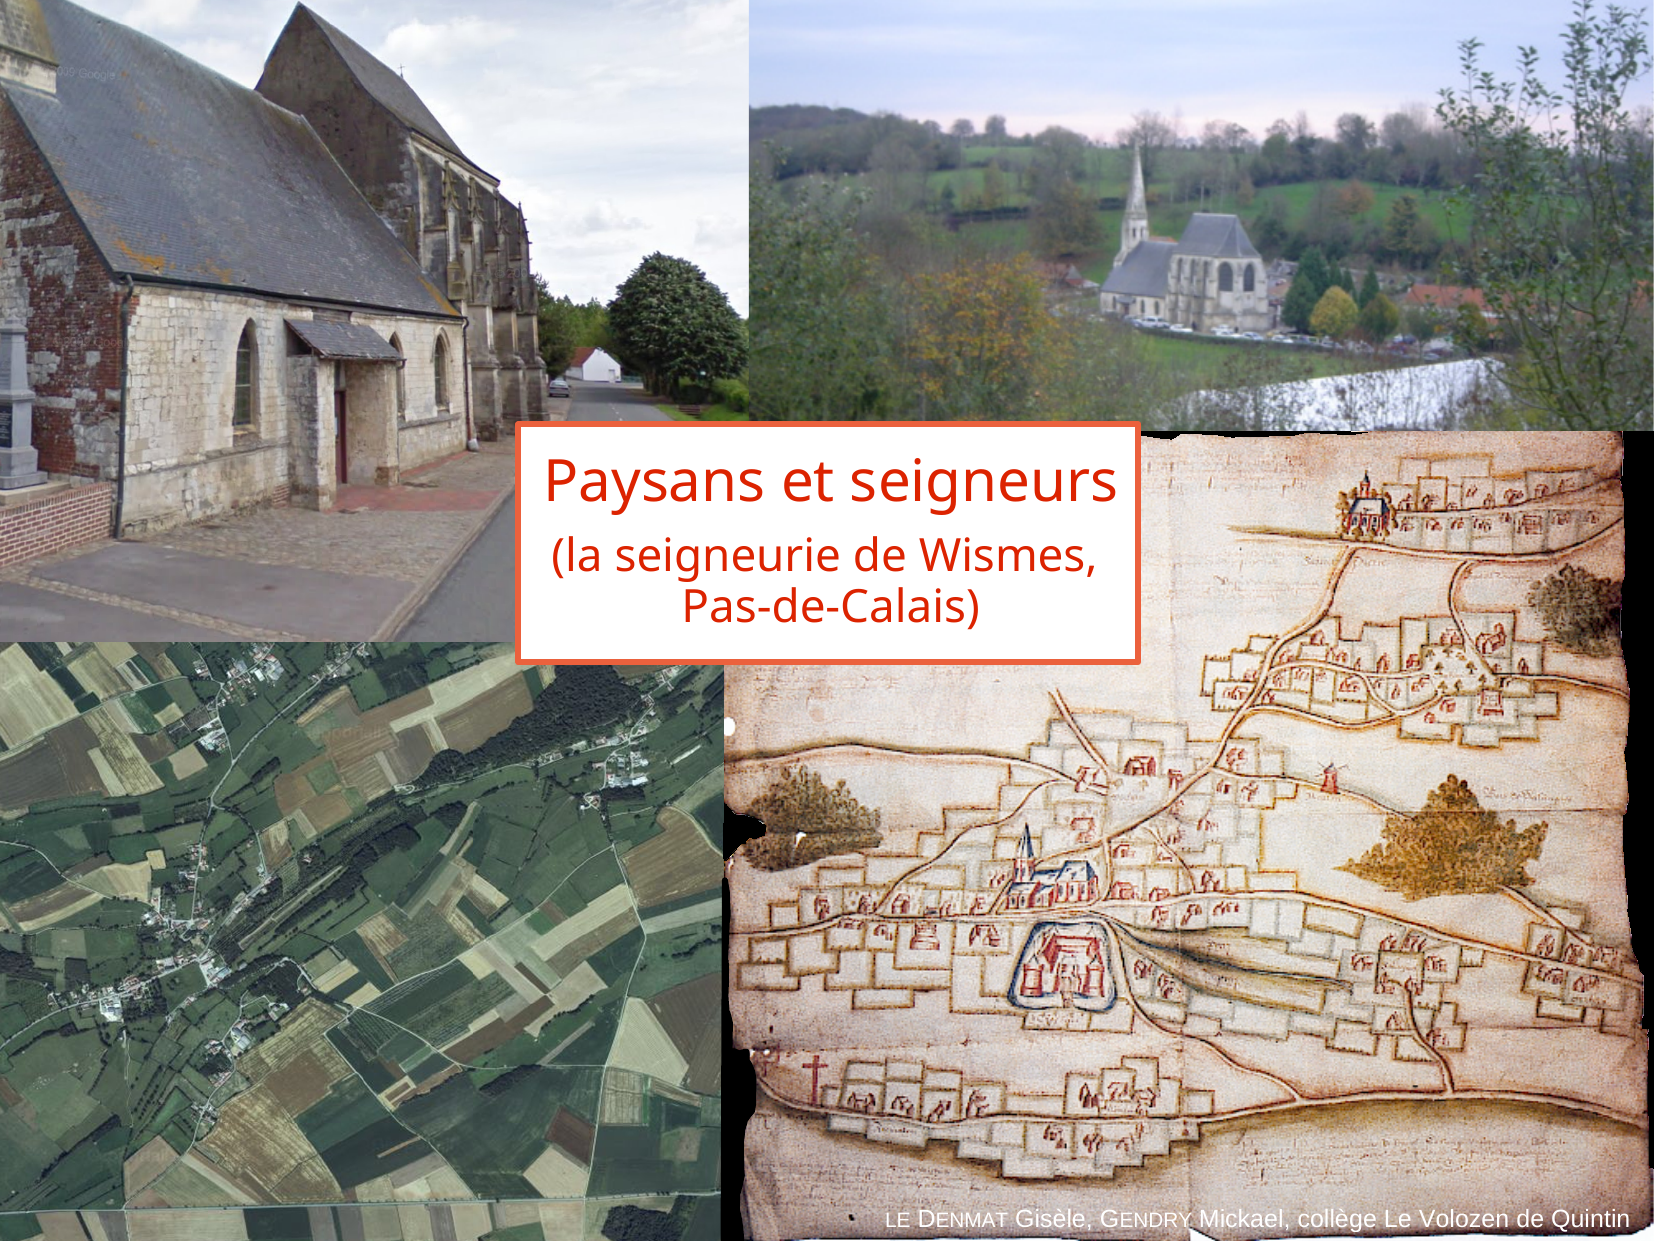

Paysans et seigneurs
Paysans et seigneurs
(la seigneurie de Wismes,
Pas-de-Calais)
LE DENMAT Gisèle, GENDRY Mickael, collège Le Volozen de Quintin
Plan de la seigneurie de Wismes (Pas-d-Calais, 40 km à l'est d' Amiens) au XVe siècle